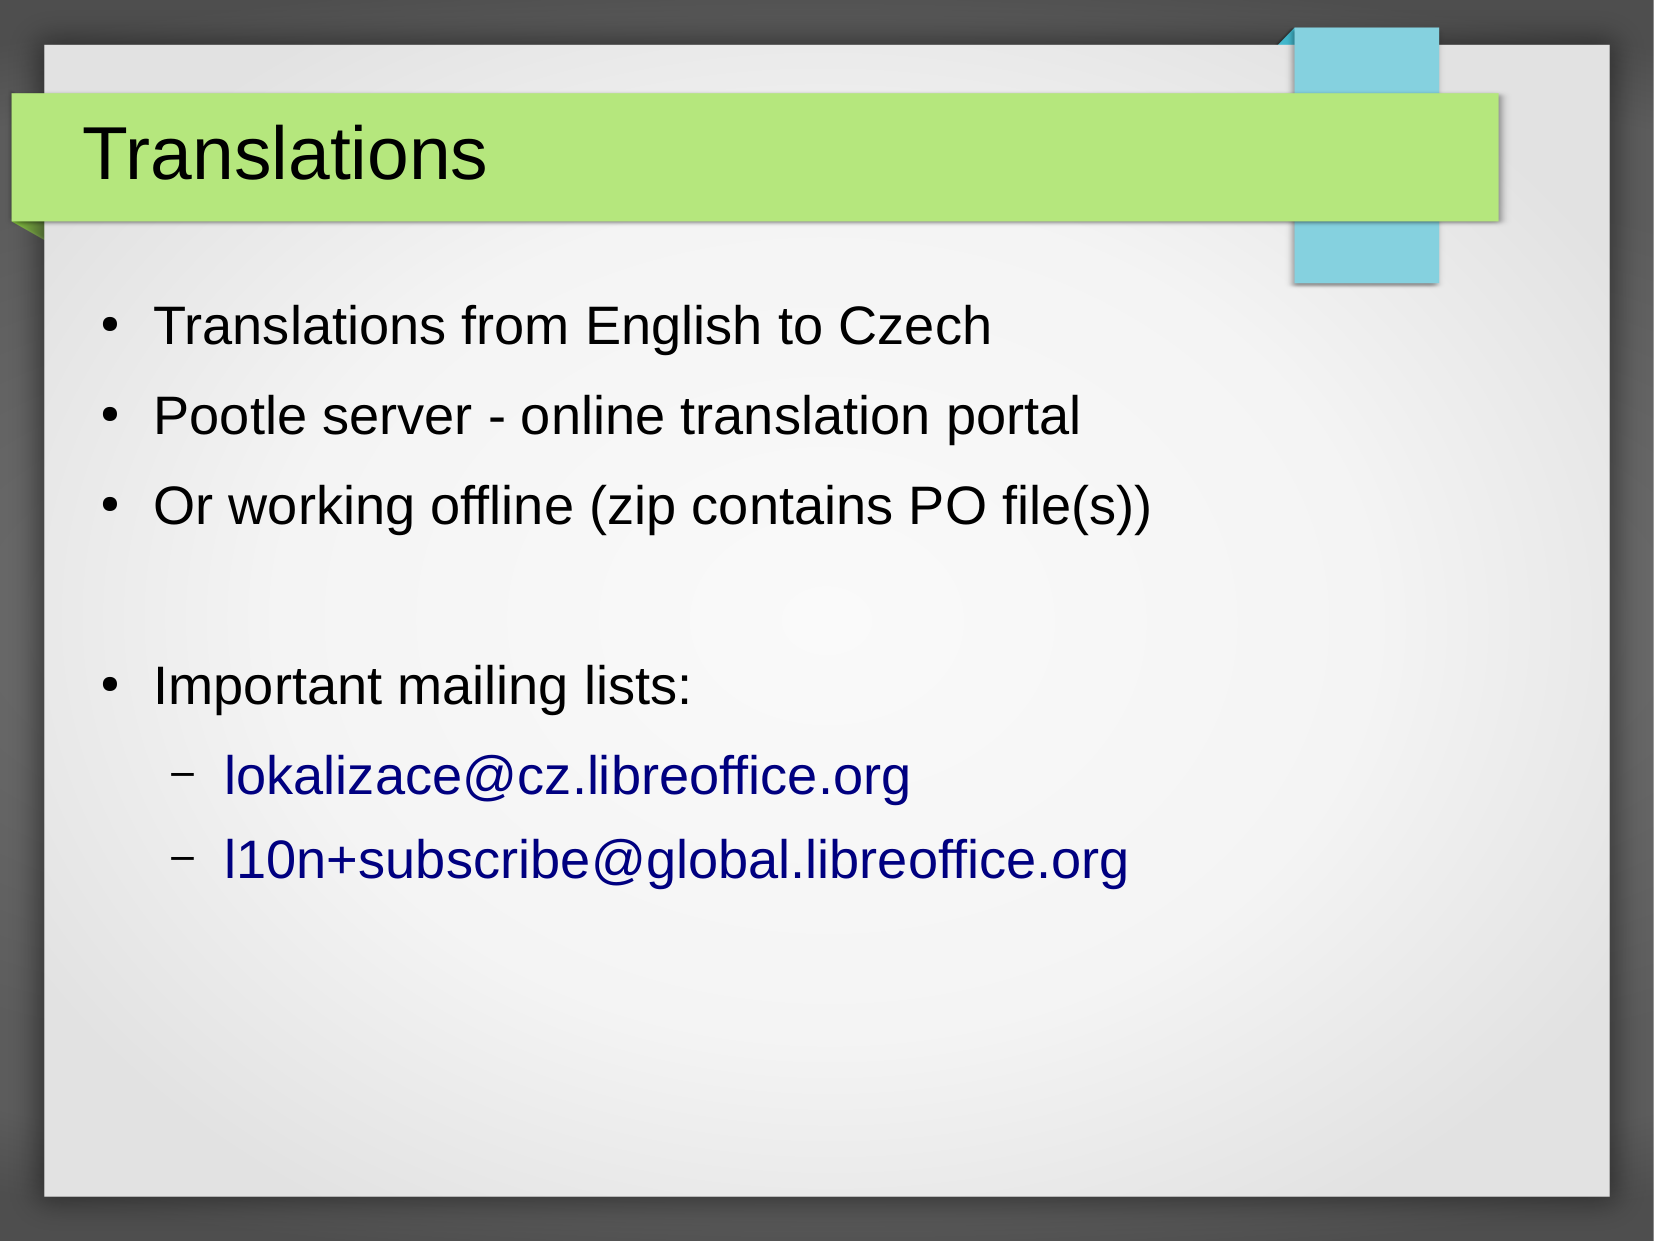

# Translations
Translations from English to Czech
Pootle server - online translation portal
Or working offline (zip contains PO file(s))
Important mailing lists:
lokalizace@cz.libreoffice.org
l10n+subscribe@global.libreoffice.org